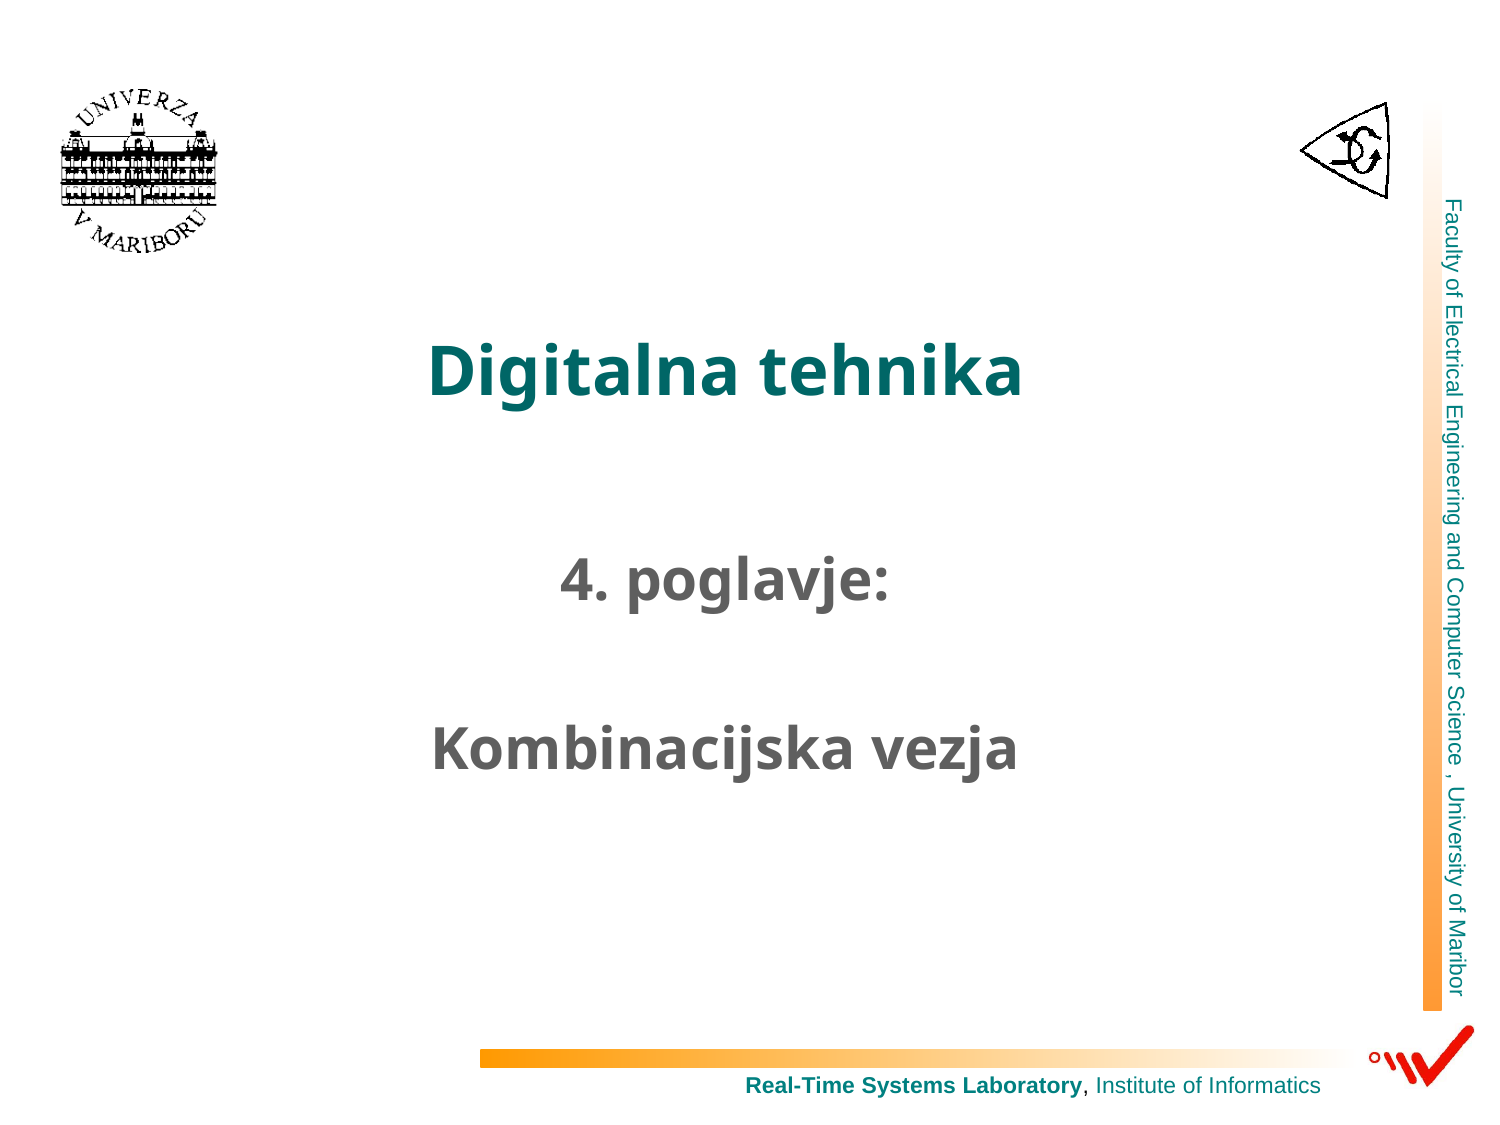

# Digitalna tehnika
4. poglavje:
Kombinacijska vezja